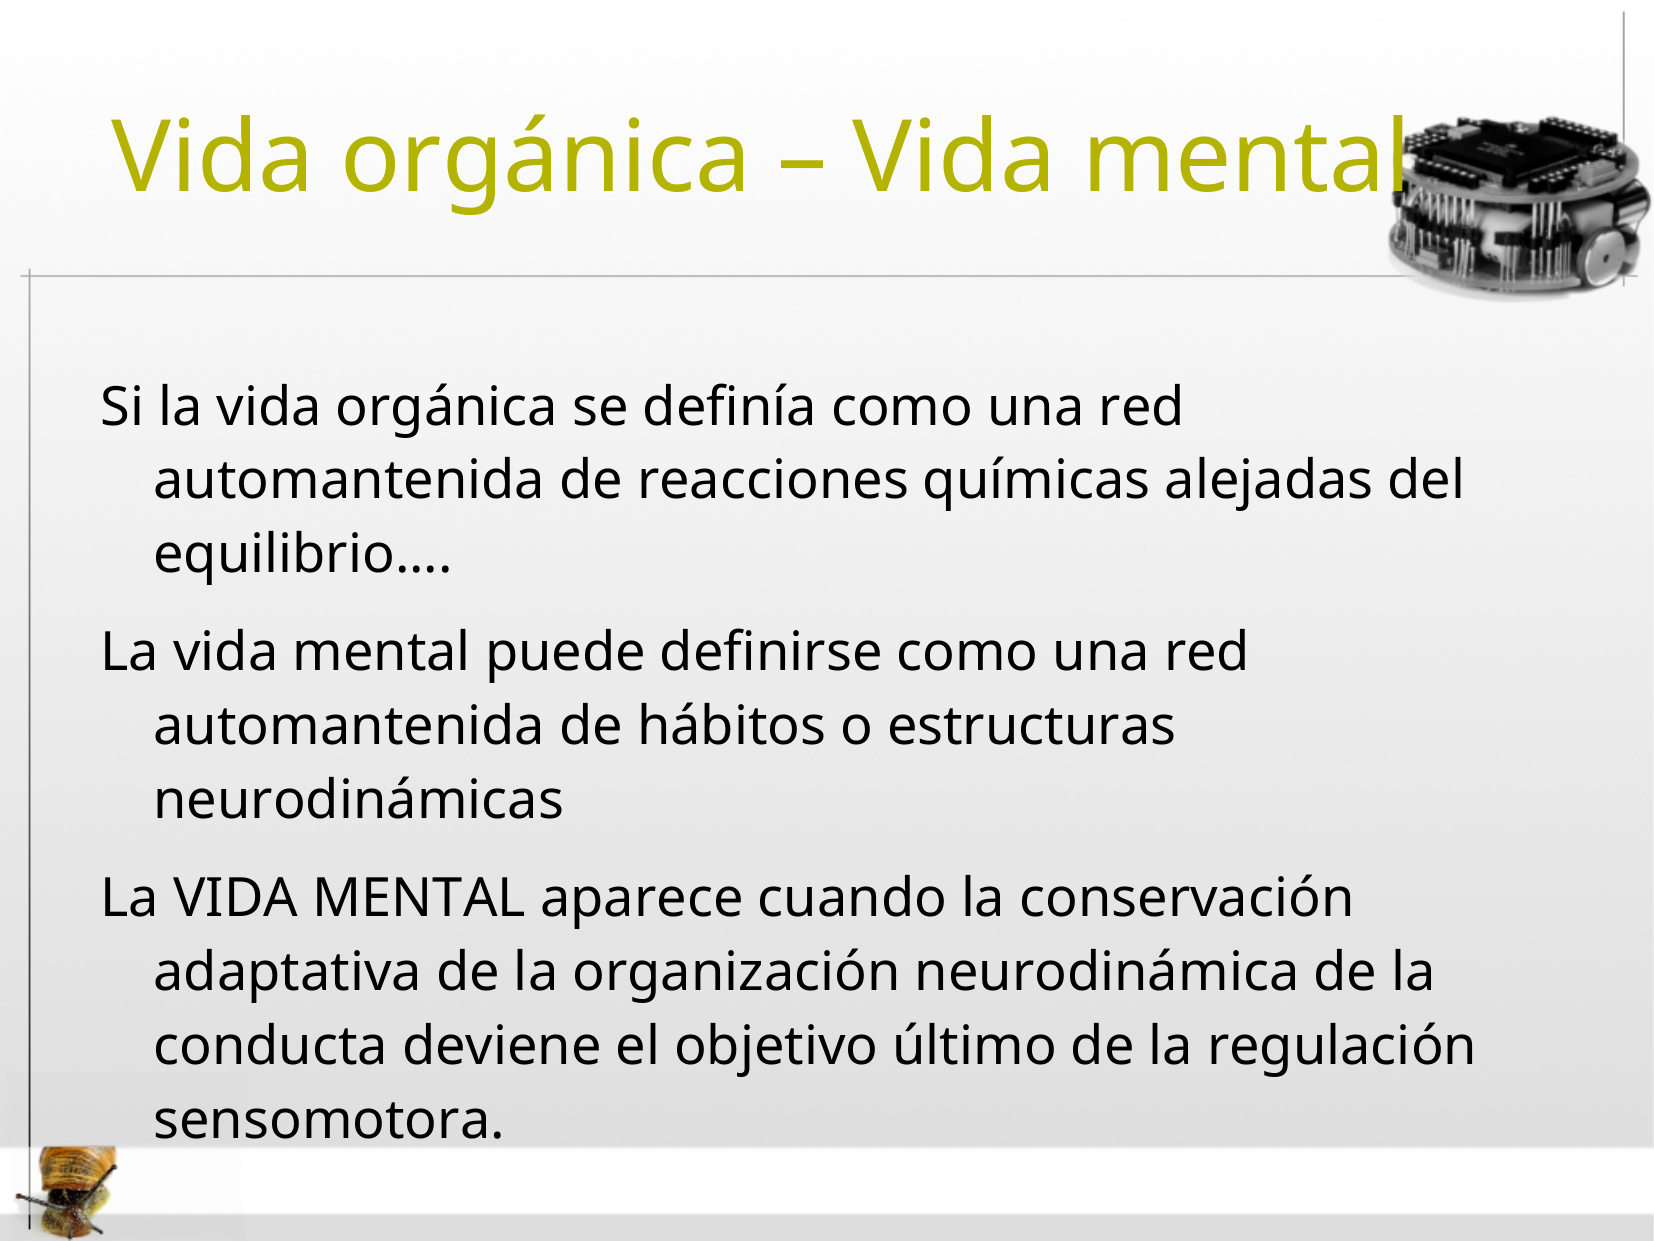

# Vida orgánica – Vida mental
Si la vida orgánica se definía como una red automantenida de reacciones químicas alejadas del equilibrio....
La vida mental puede definirse como una red automantenida de hábitos o estructuras neurodinámicas
La VIDA MENTAL aparece cuando la conservación adaptativa de la organización neurodinámica de la conducta deviene el objetivo último de la regulación sensomotora.